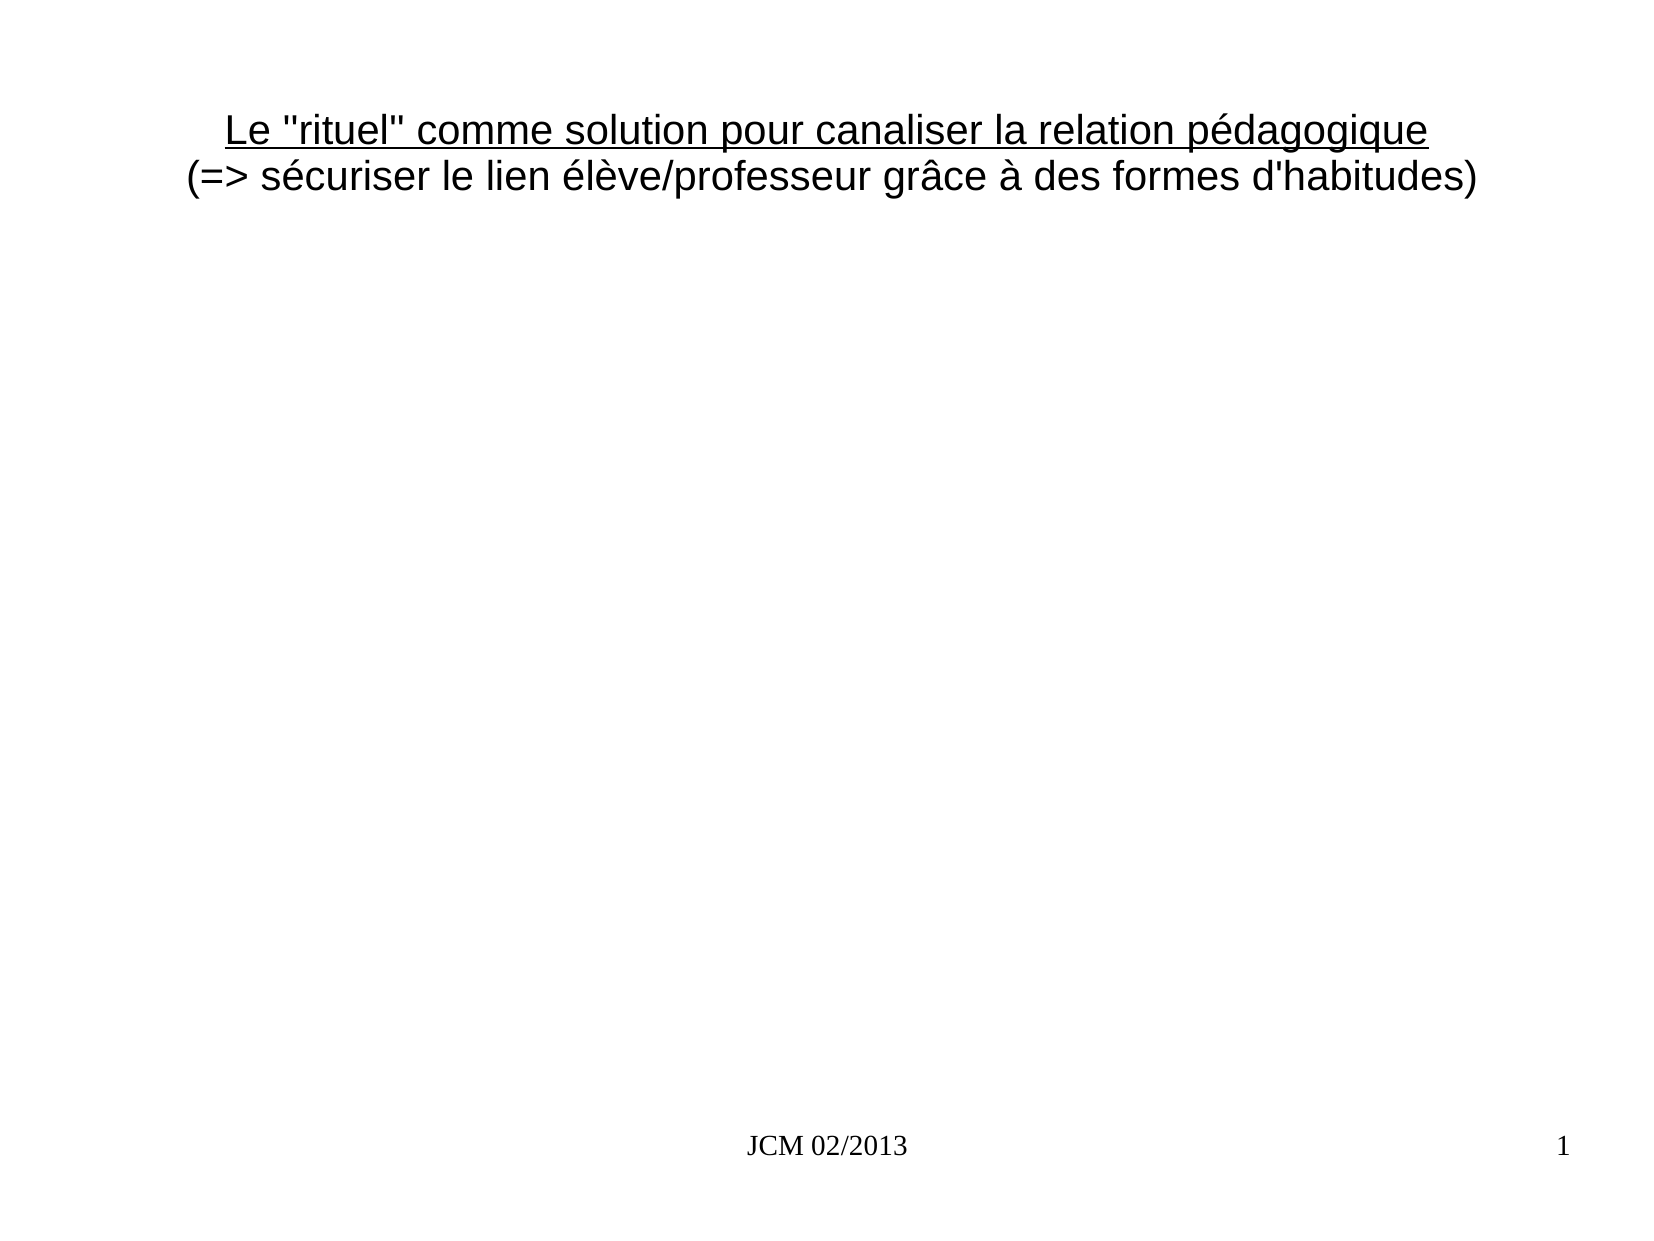

# Le ''rituel'' comme solution pour canaliser la relation pédagogique (=> sécuriser le lien élève/professeur grâce à des formes d'habitudes)
JCM 02/2013
1